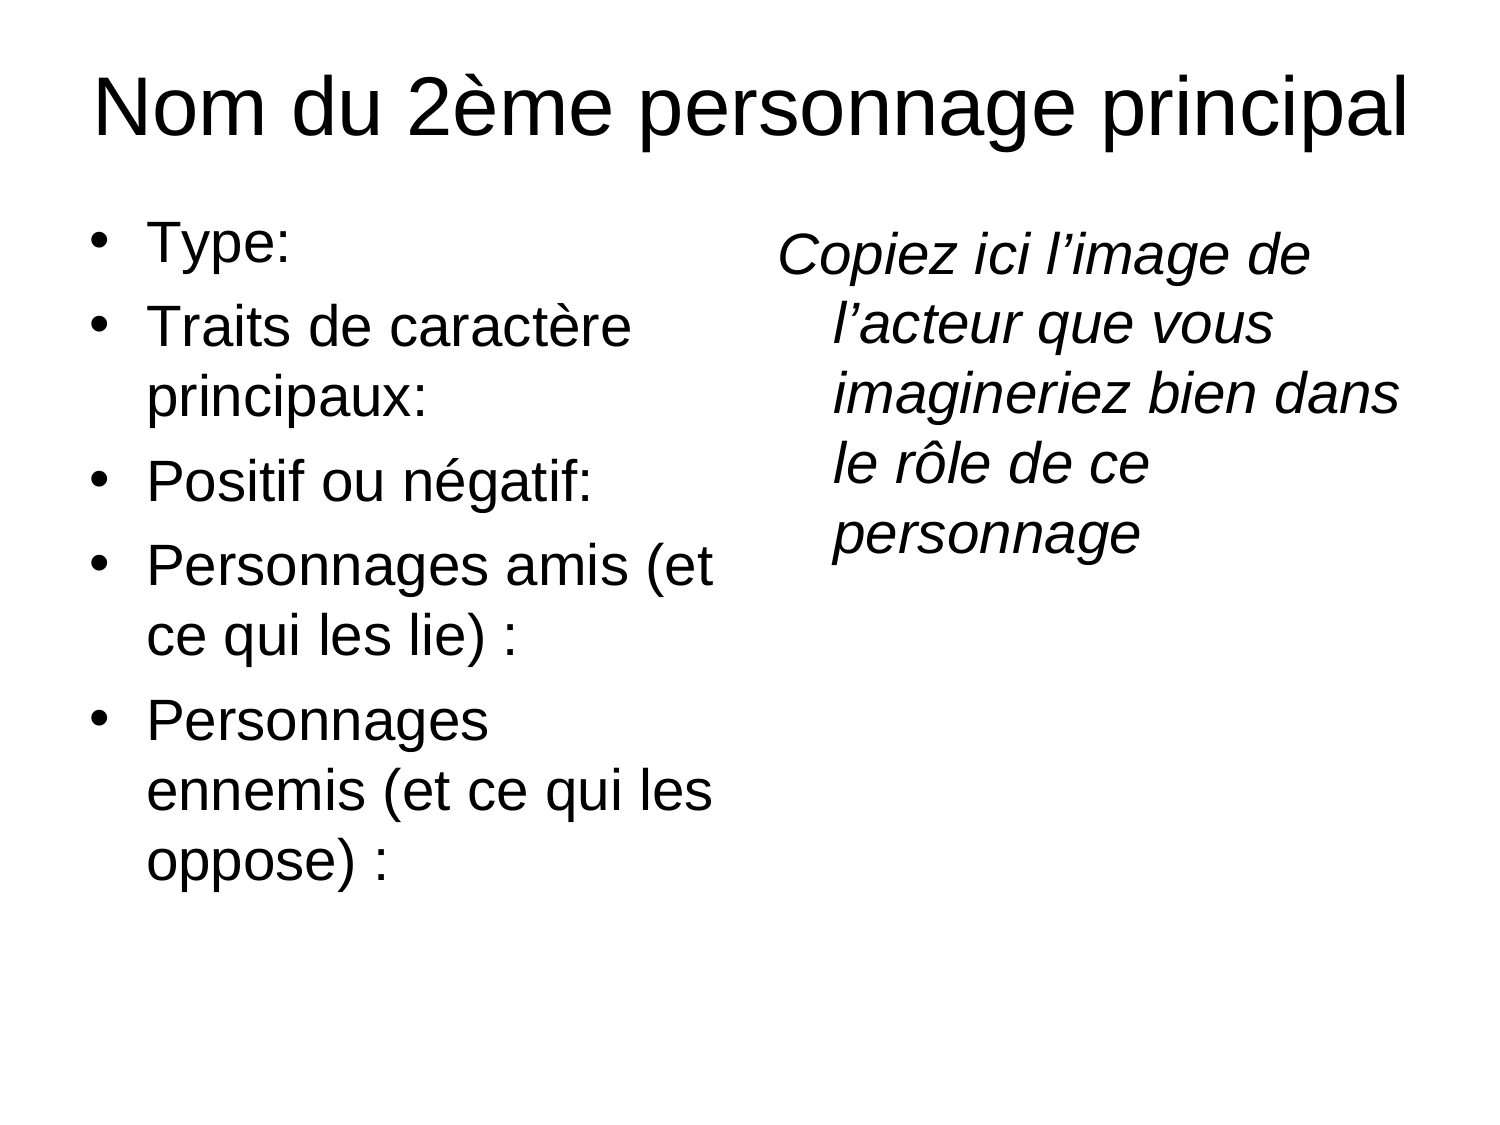

# Nom du 2ème personnage principal
Type:
Traits de caractère principaux:
Positif ou négatif:
Personnages amis (et ce qui les lie) :
Personnages ennemis (et ce qui les oppose) :
Copiez ici l’image de l’acteur que vous imagineriez bien dans le rôle de ce personnage